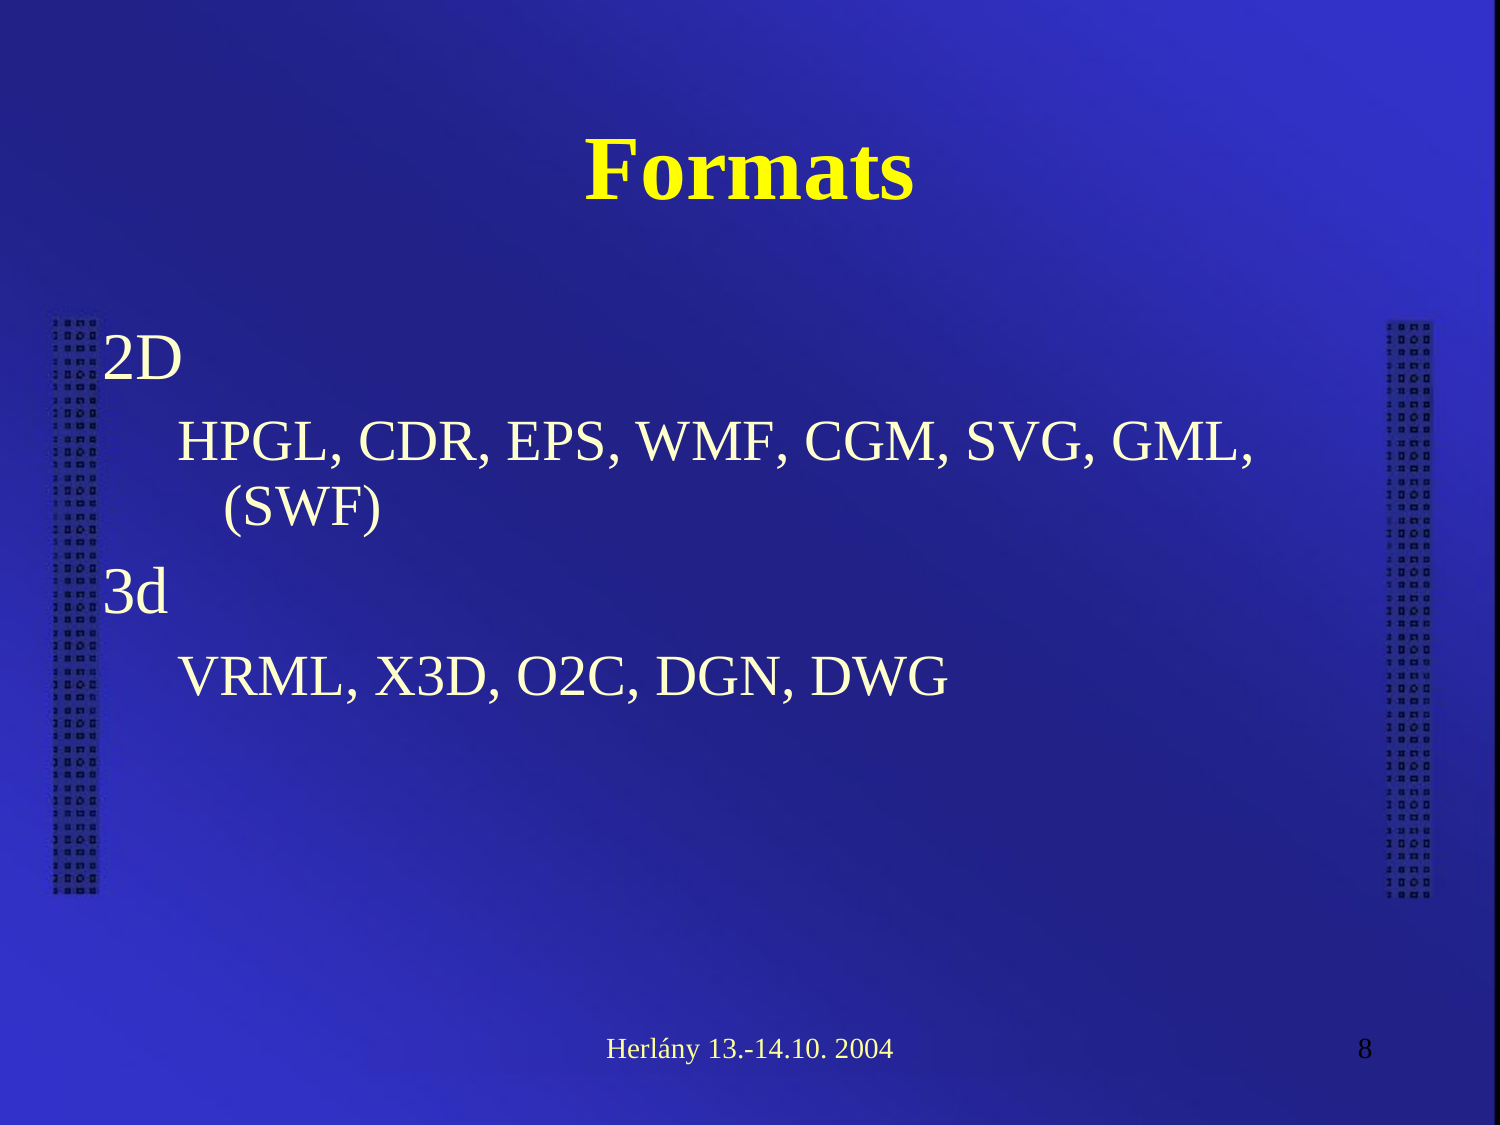

# Formats
2D
HPGL, CDR, EPS, WMF, CGM, SVG, GML, (SWF)
3d
VRML, X3D, O2C, DGN, DWG
Herlány 13.-14.10. 2004